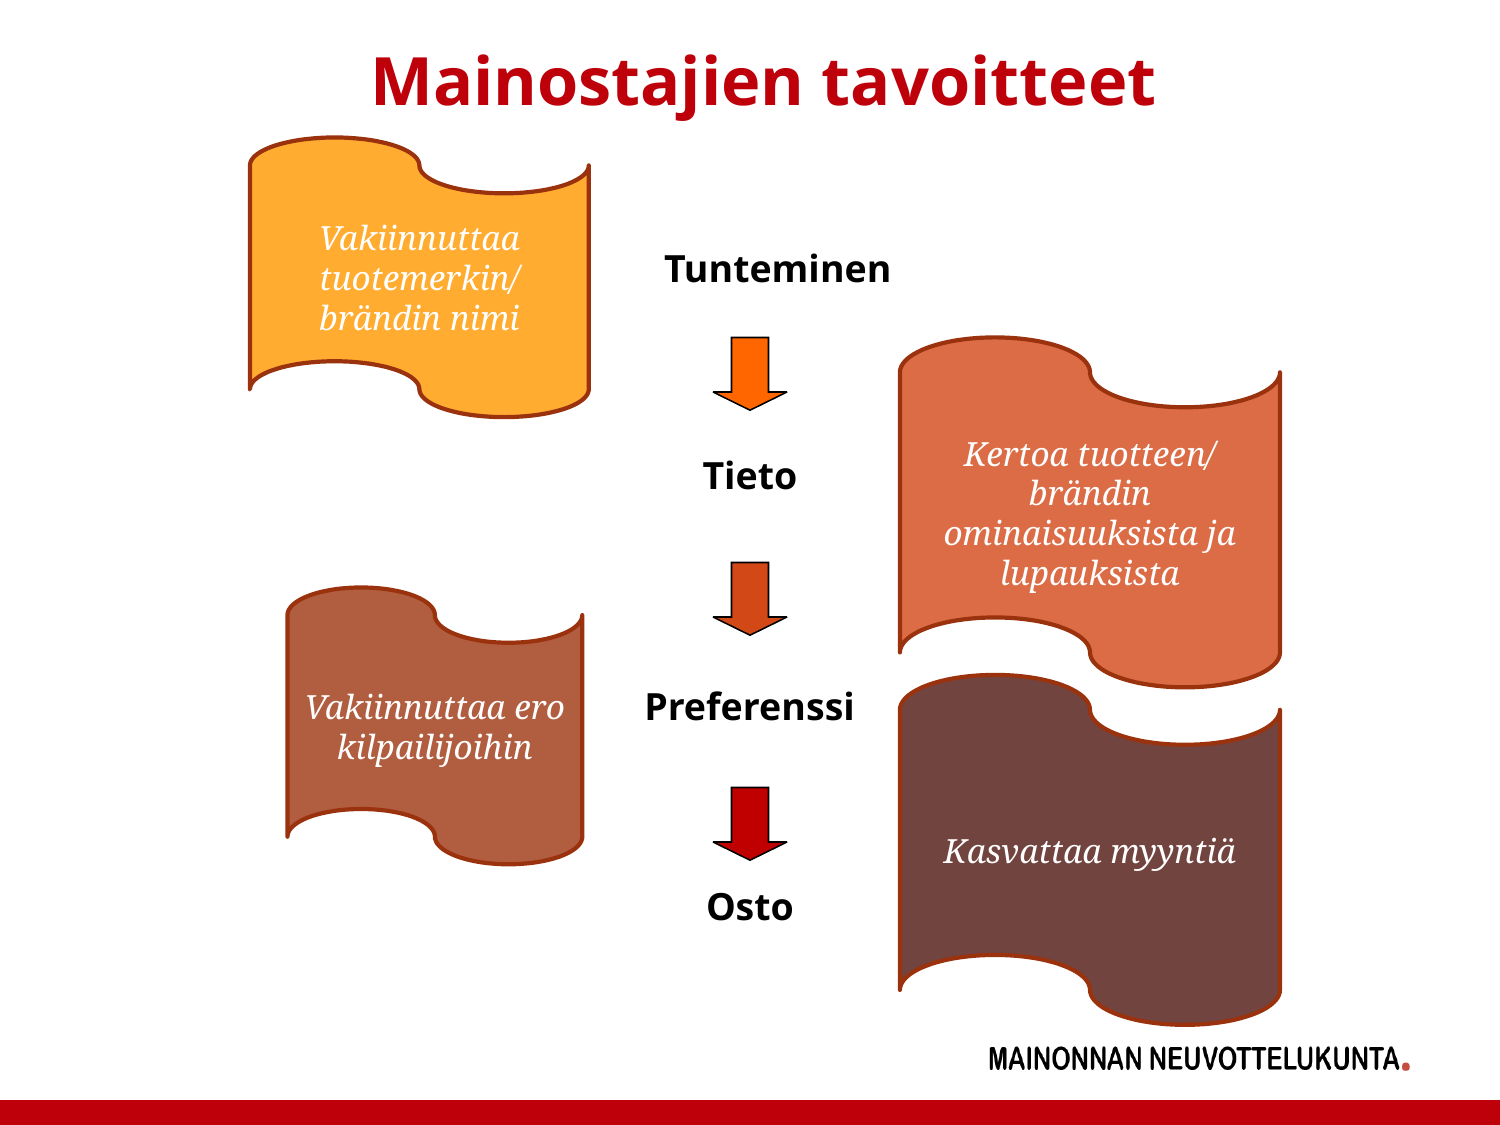

Mainostajien tavoitteet
Vakiinnuttaa tuotemerkin/
brändin nimi
# Tunteminen
Kertoa tuotteen/
brändin ominaisuuksista ja lupauksista
Tieto
Vakiinnuttaa ero kilpailijoihin
Kasvattaa myyntiä
Preferenssi
Osto